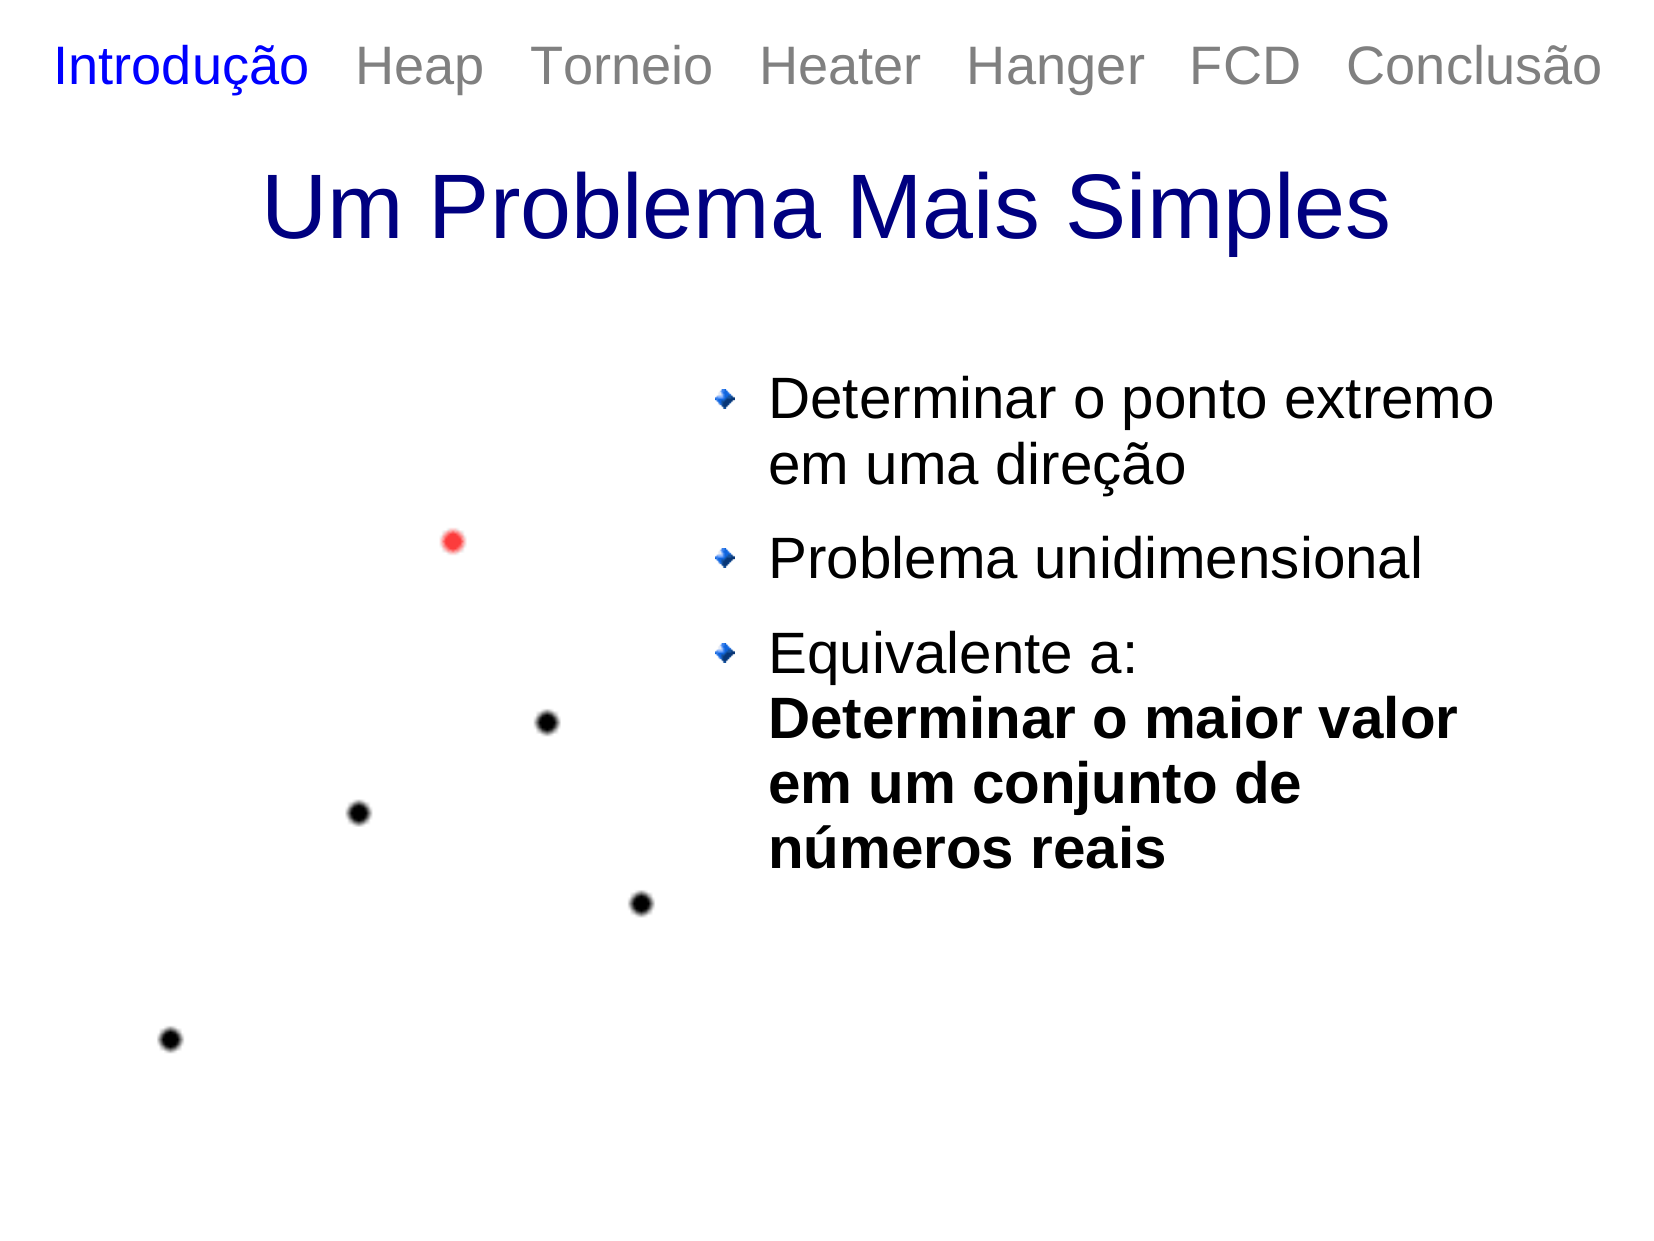

Introdução Heap Torneio Heater Hanger FCD Conclusão
# Um Problema Mais Simples
Determinar o ponto extremo em uma direção
Problema unidimensional
Equivalente a:
Determinar o maior valor em um conjunto de números reais